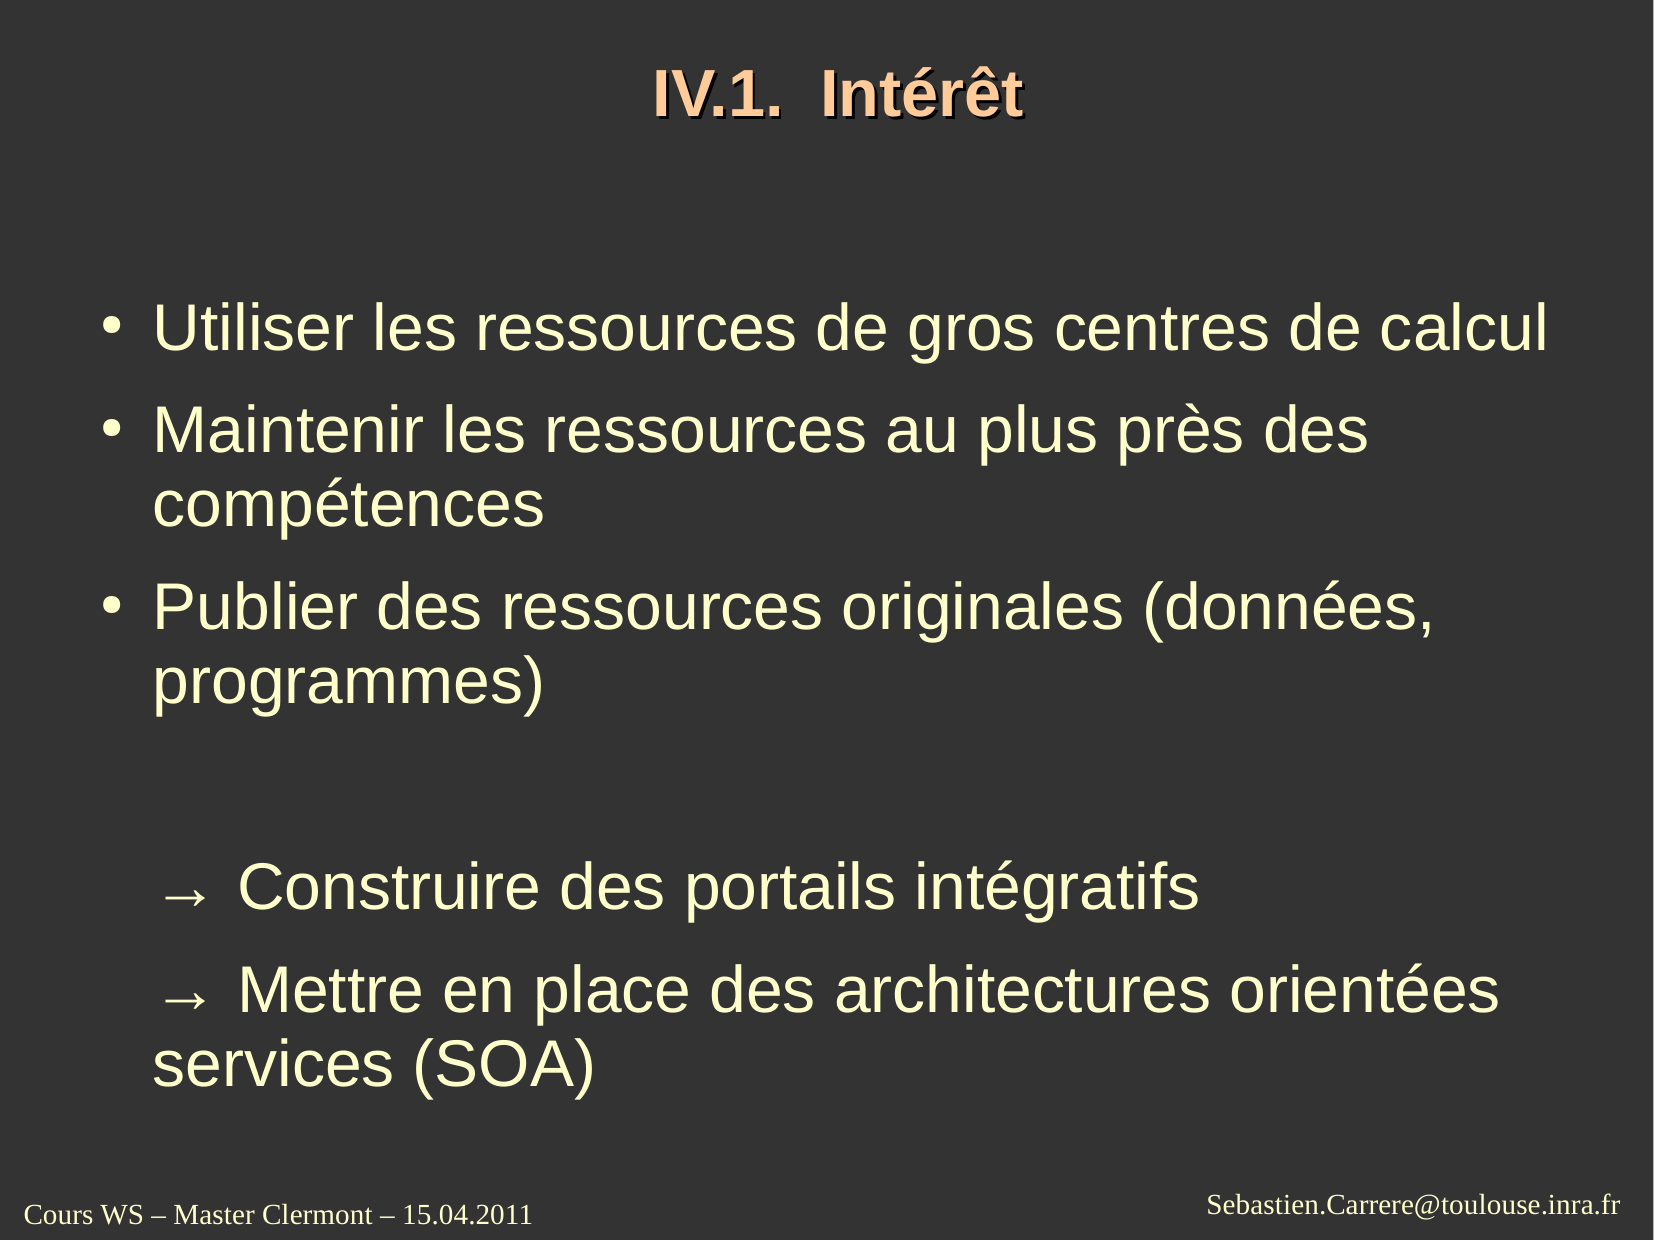

# IV.1. Intérêt
Utiliser les ressources de gros centres de calcul
Maintenir les ressources au plus près des compétences
Publier des ressources originales (données, programmes)
→ Construire des portails intégratifs
→ Mettre en place des architectures orientées services (SOA)